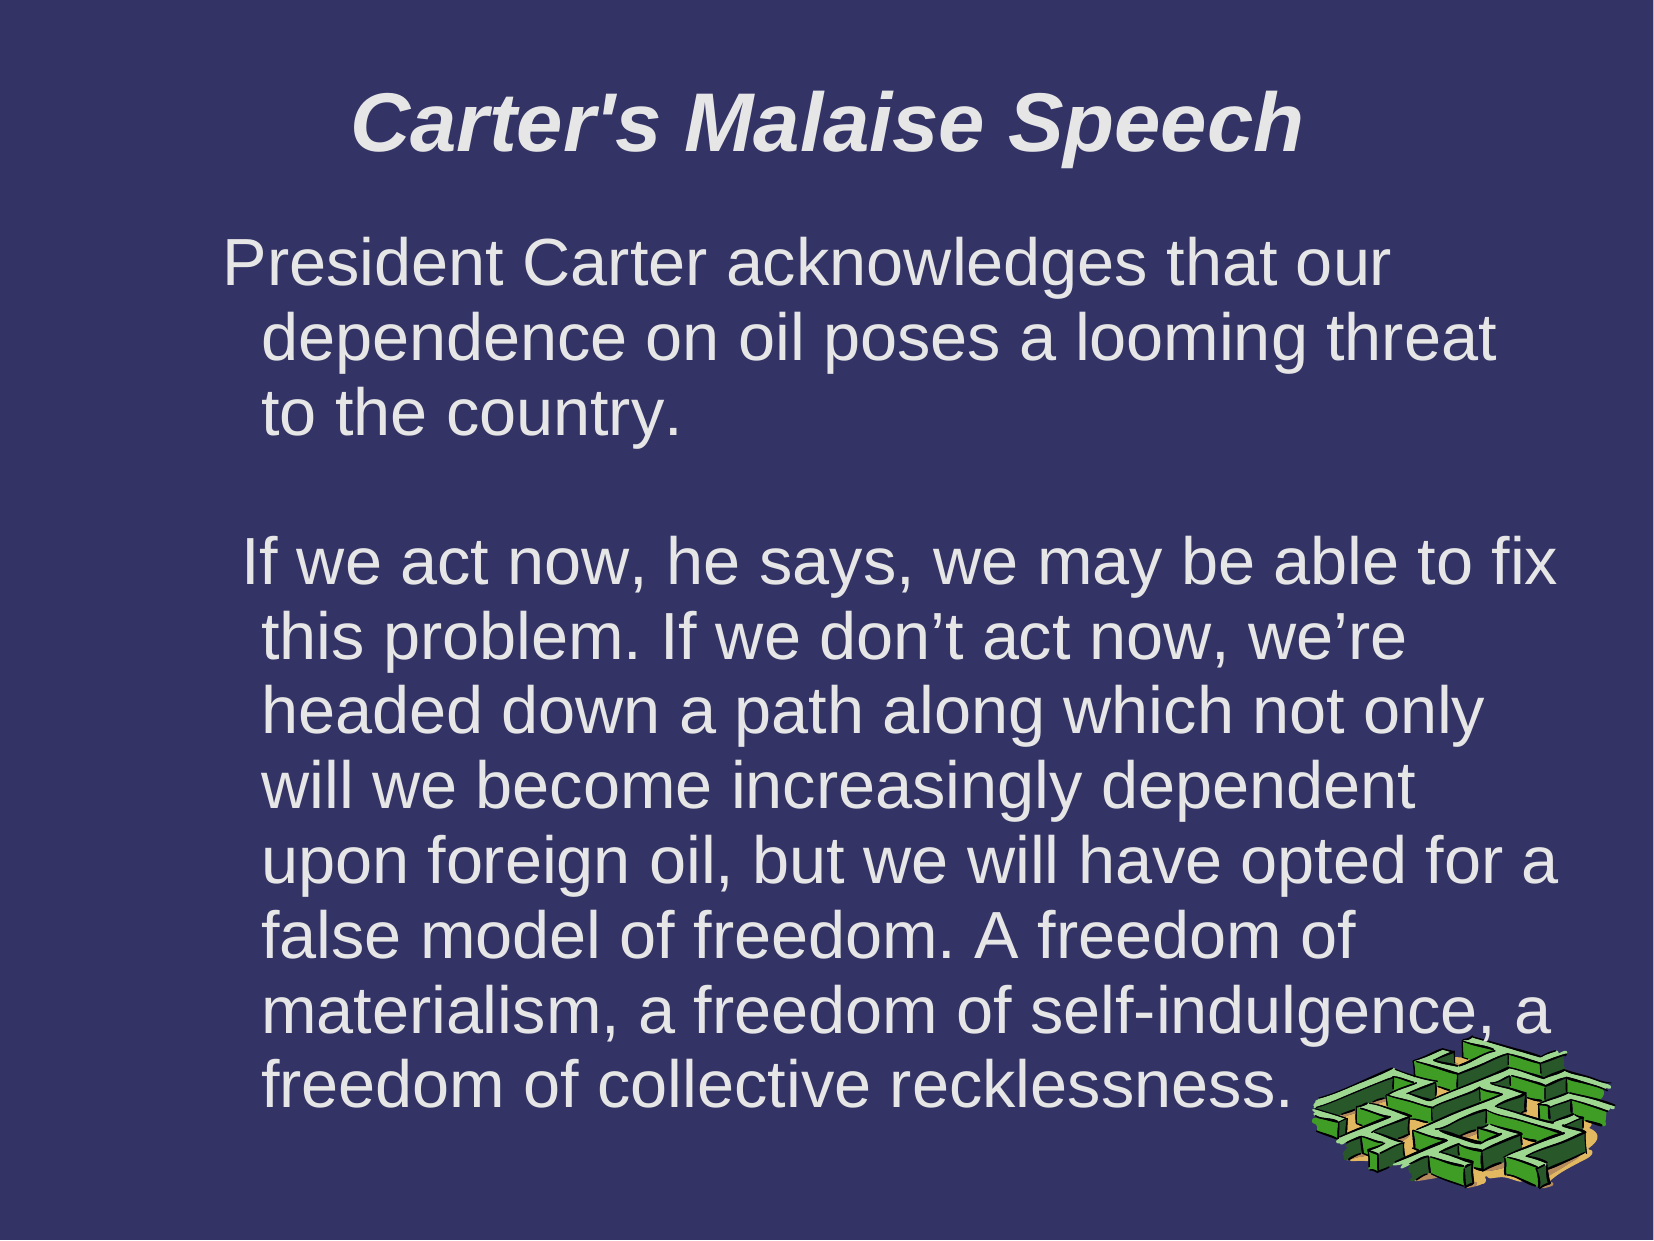

# Carter's Malaise Speech
President Carter acknowledges that our dependence on oil poses a looming threat to the country.
 If we act now, he says, we may be able to fix this problem. If we don’t act now, we’re headed down a path along which not only will we become increasingly dependent upon foreign oil, but we will have opted for a false model of freedom. A freedom of materialism, a freedom of self-indulgence, a freedom of collective recklessness.